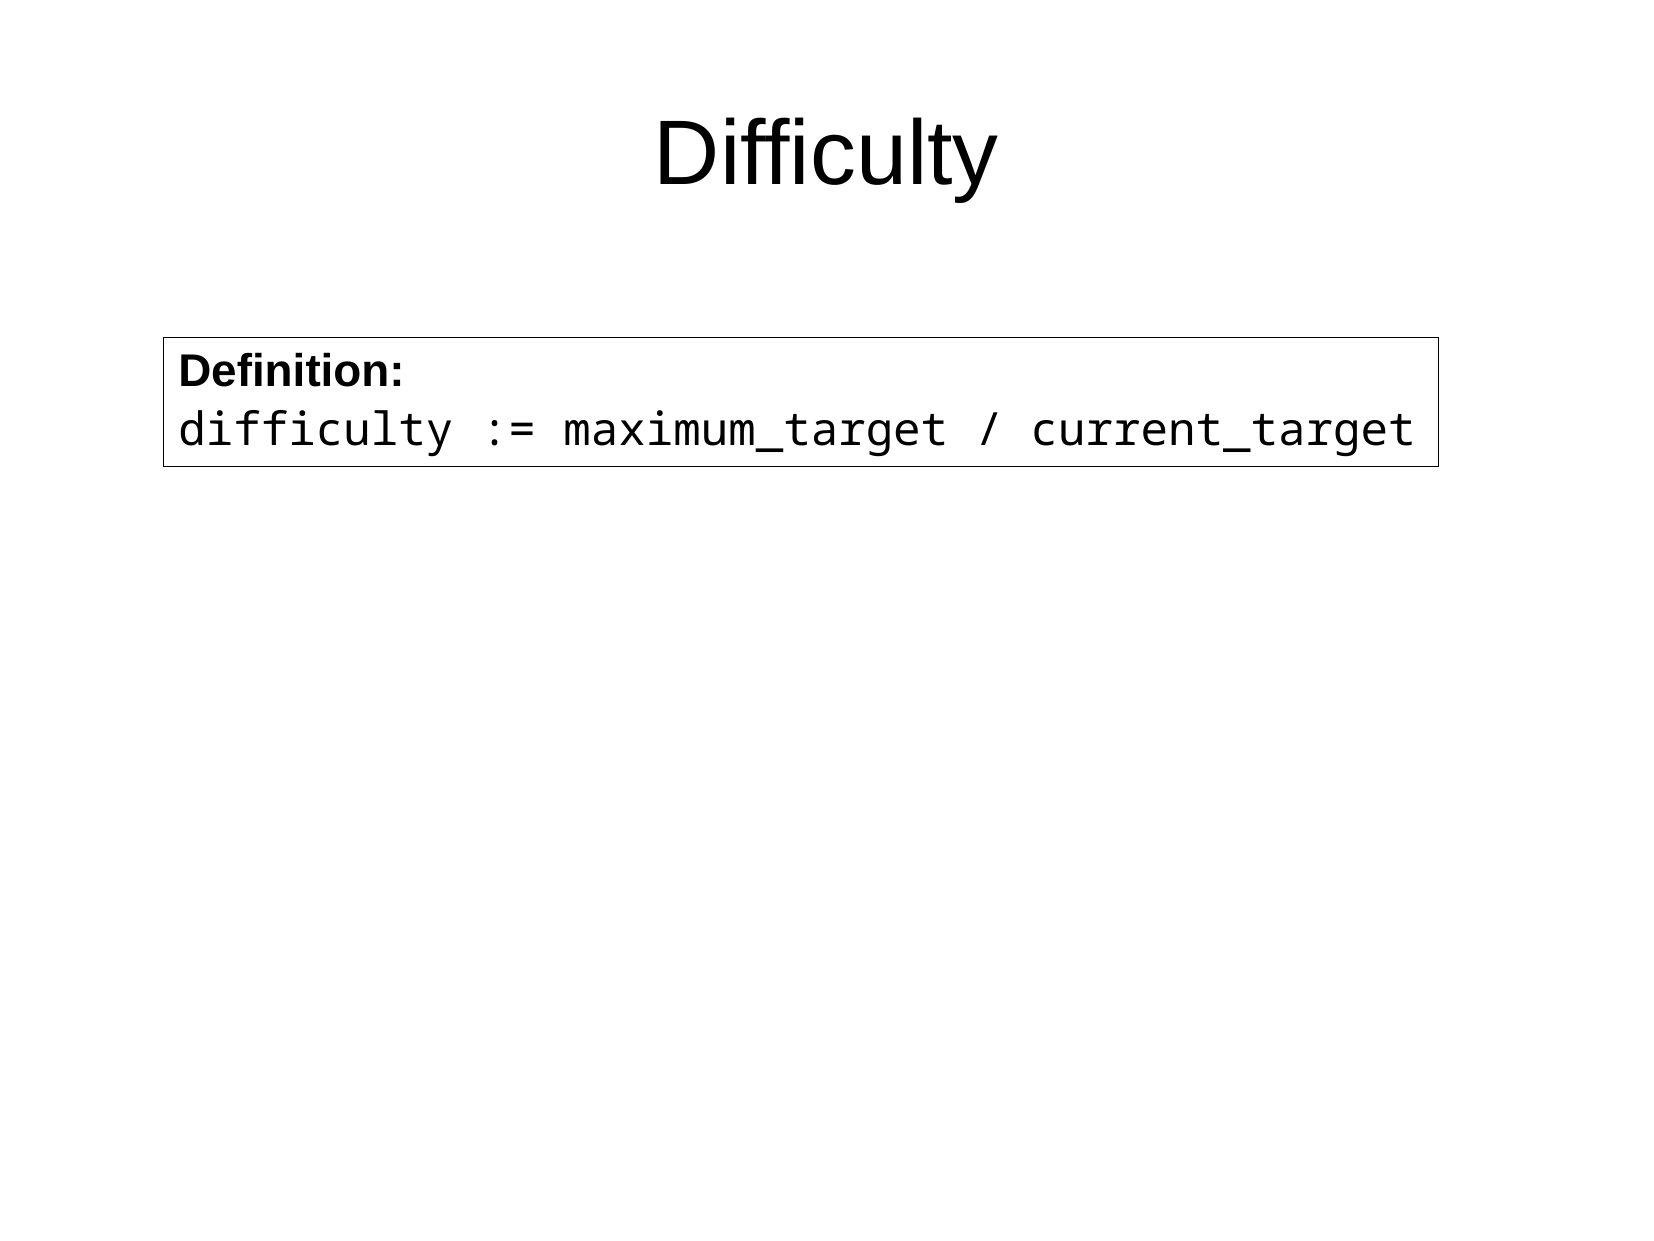

# Difficulty
Definition:
difficulty := maximum_target / current_target